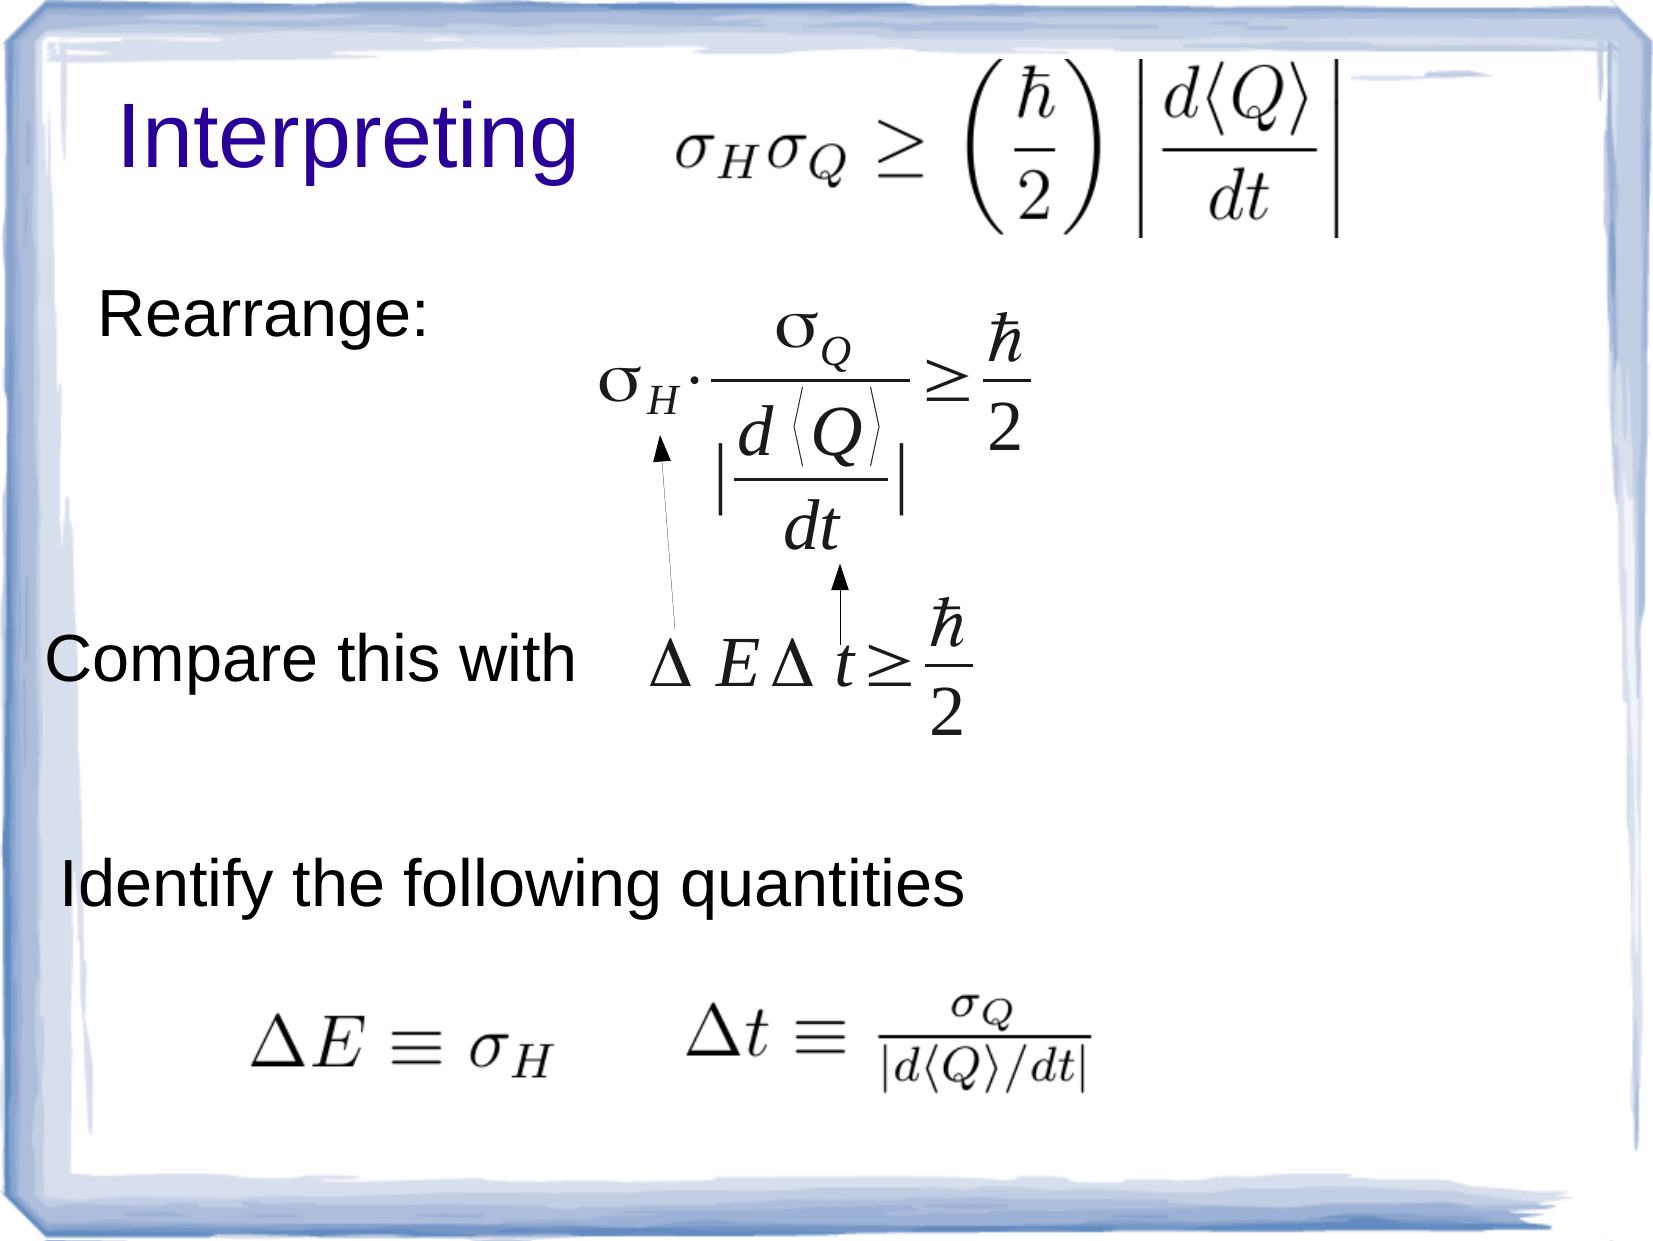

# Interpreting
Rearrange:
Compare this with
Identify the following quantities